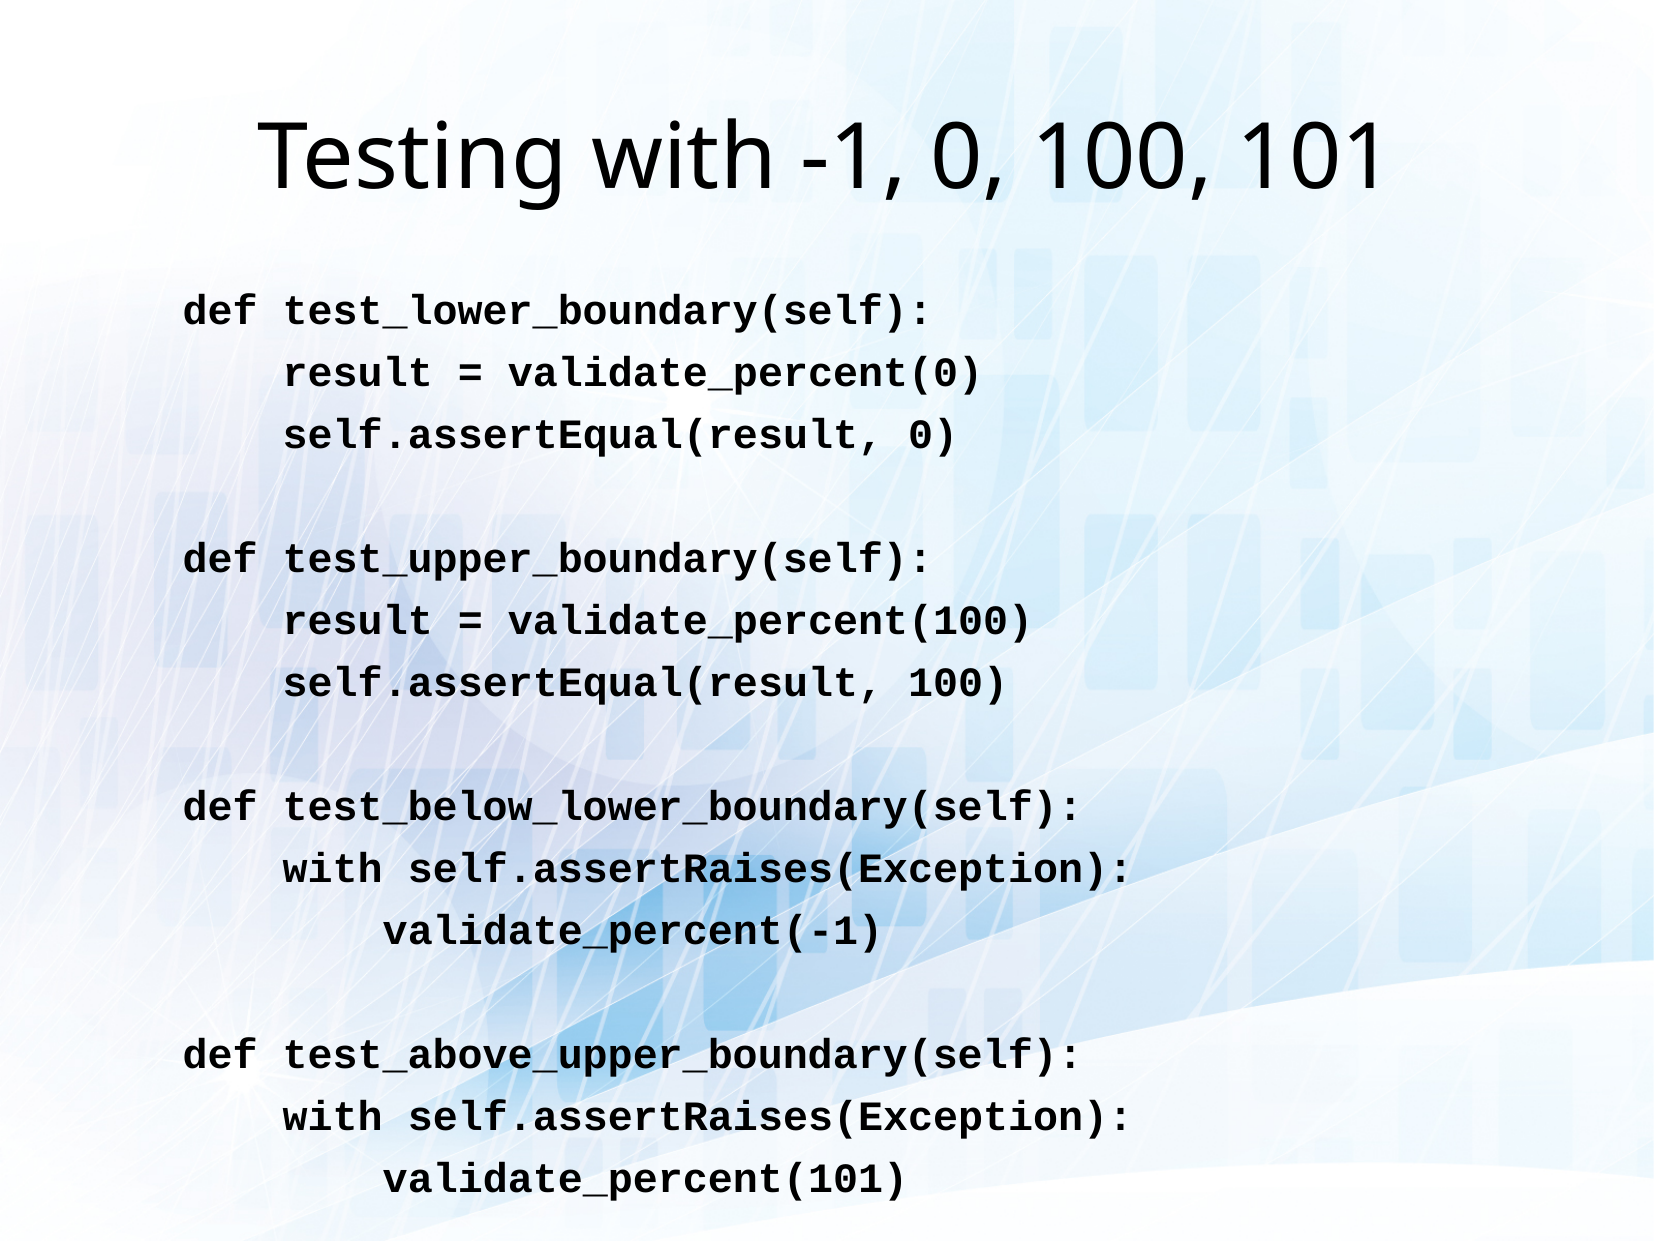

# Testing with -1, 0, 100, 101
 def test_lower_boundary(self):
 result = validate_percent(0)
 self.assertEqual(result, 0)
 def test_upper_boundary(self):
 result = validate_percent(100)
 self.assertEqual(result, 100)
 def test_below_lower_boundary(self):
 with self.assertRaises(Exception):
 validate_percent(-1)
 def test_above_upper_boundary(self):
 with self.assertRaises(Exception):
 validate_percent(101)